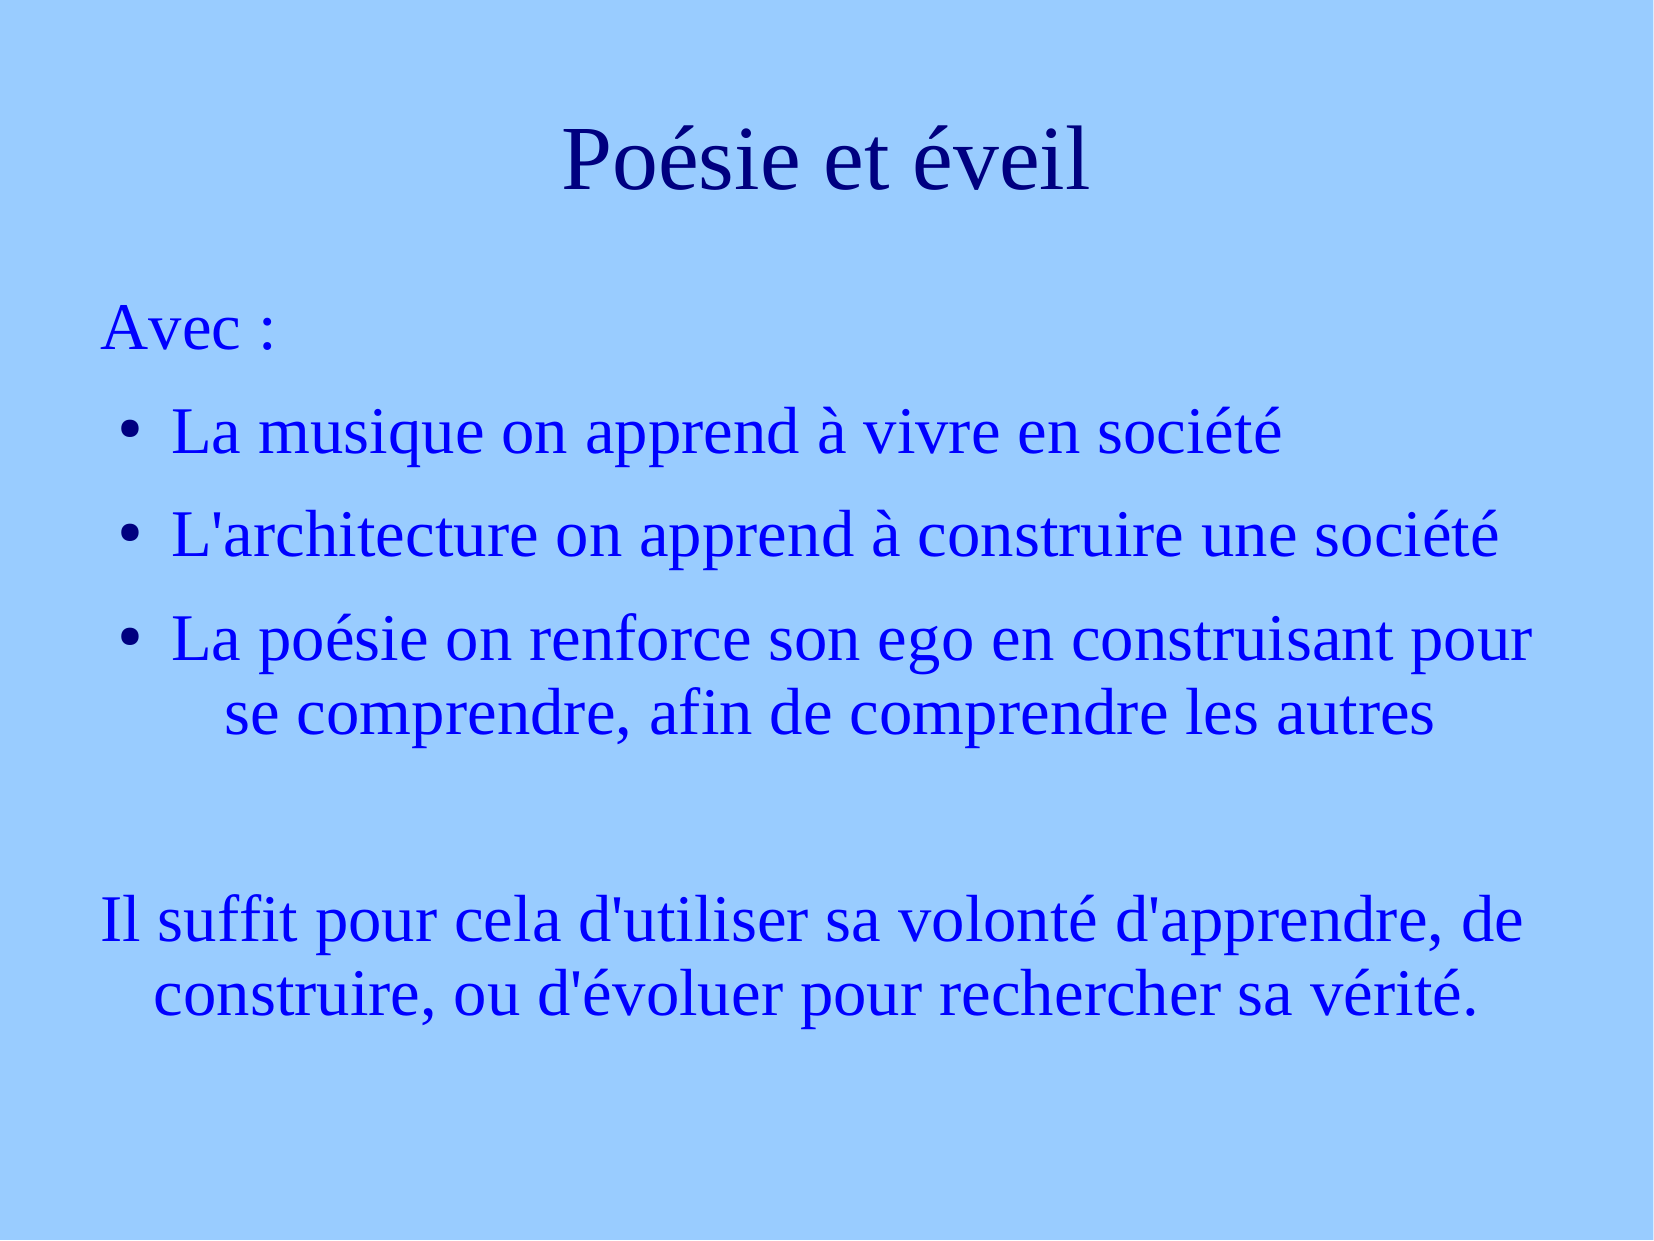

# Poésie et éveil
Avec :
La musique on apprend à vivre en société
L'architecture on apprend à construire une société
La poésie on renforce son ego en construisant pour se comprendre, afin de comprendre les autres
Il suffit pour cela d'utiliser sa volonté d'apprendre, de construire, ou d'évoluer pour rechercher sa vérité.